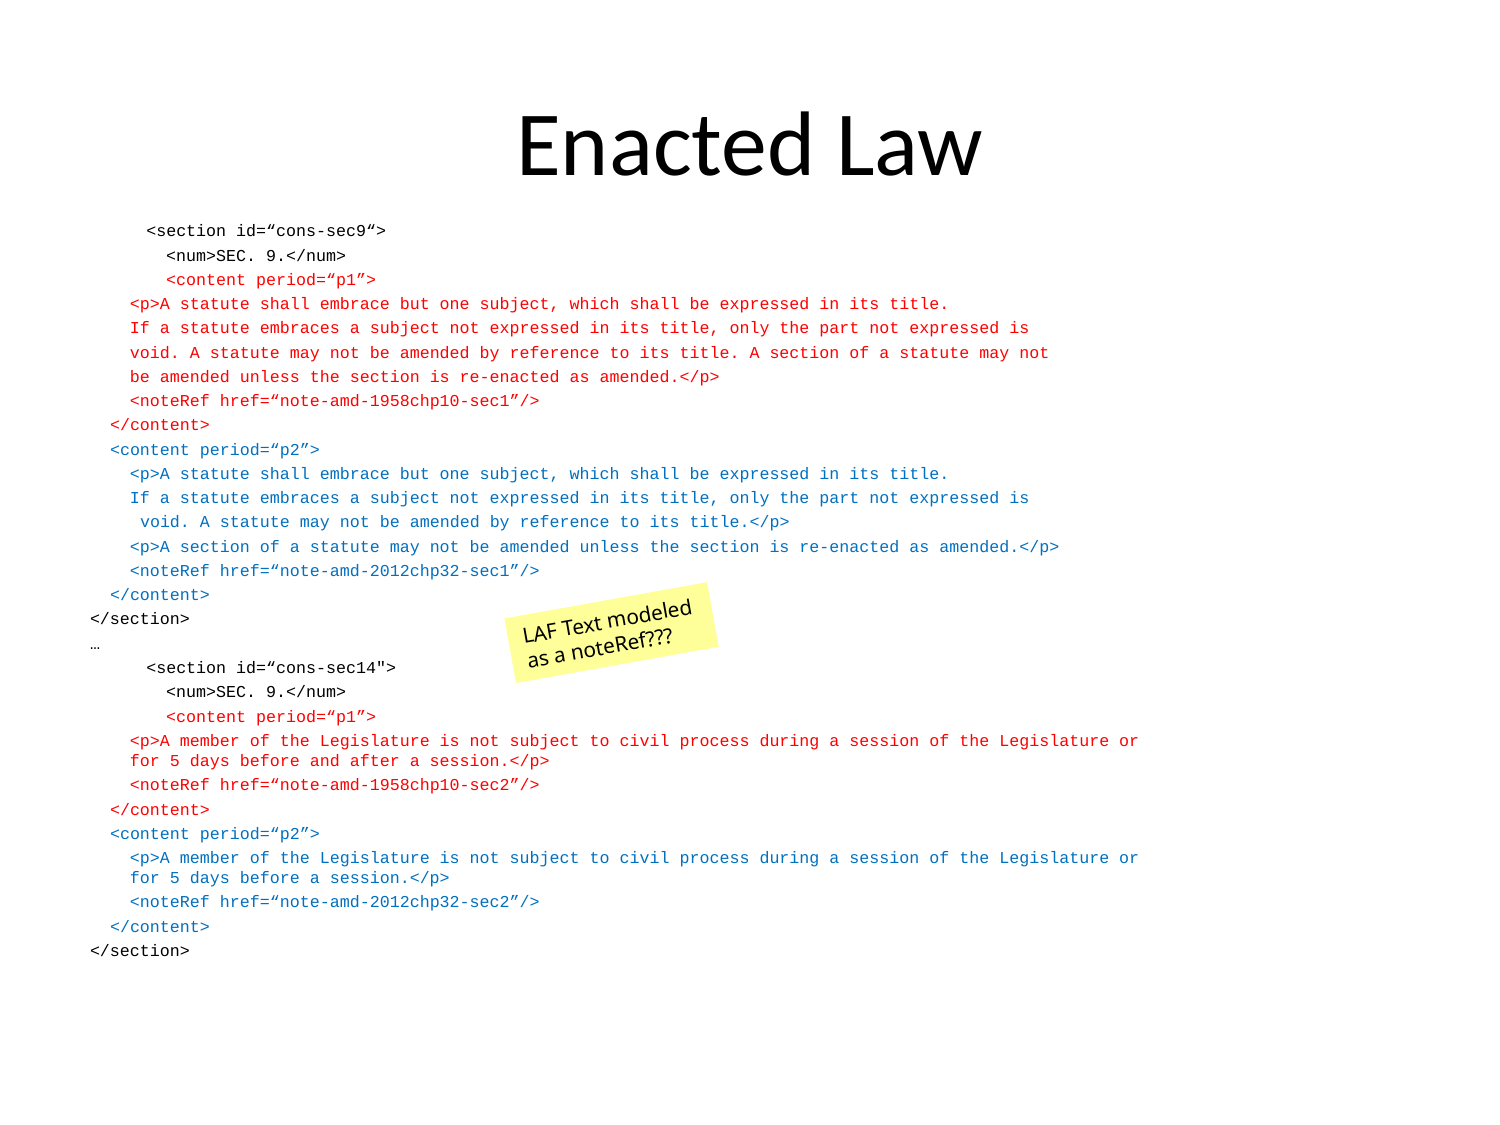

# Enacted Law
<section id=“cons-sec9“>
 <num>SEC. 9.</num>
 <content period=“p1”>
 <p>A statute shall embrace but one subject, which shall be expressed in its title.
 If a statute embraces a subject not expressed in its title, only the part not expressed is
 void. A statute may not be amended by reference to its title. A section of a statute may not
 be amended unless the section is re-enacted as amended.</p>
 <noteRef href=“note-amd-1958chp10-sec1”/>
 </content>
 <content period=“p2”>
 <p>A statute shall embrace but one subject, which shall be expressed in its title.
 If a statute embraces a subject not expressed in its title, only the part not expressed is
 void. A statute may not be amended by reference to its title.</p>
 <p>A section of a statute may not be amended unless the section is re-enacted as amended.</p>
 <noteRef href=“note-amd-2012chp32-sec1”/>
 </content>
</section>
…
<section id=“cons-sec14">
 <num>SEC. 9.</num>
 <content period=“p1”>
 <p>A member of the Legislature is not subject to civil process during a session of the Legislature or
 for 5 days before and after a session.</p>
 <noteRef href=“note-amd-1958chp10-sec2”/>
 </content>
 <content period=“p2”>
 <p>A member of the Legislature is not subject to civil process during a session of the Legislature or
 for 5 days before a session.</p>
 <noteRef href=“note-amd-2012chp32-sec2”/>
 </content>
</section>
LAF Text modeled as a noteRef???